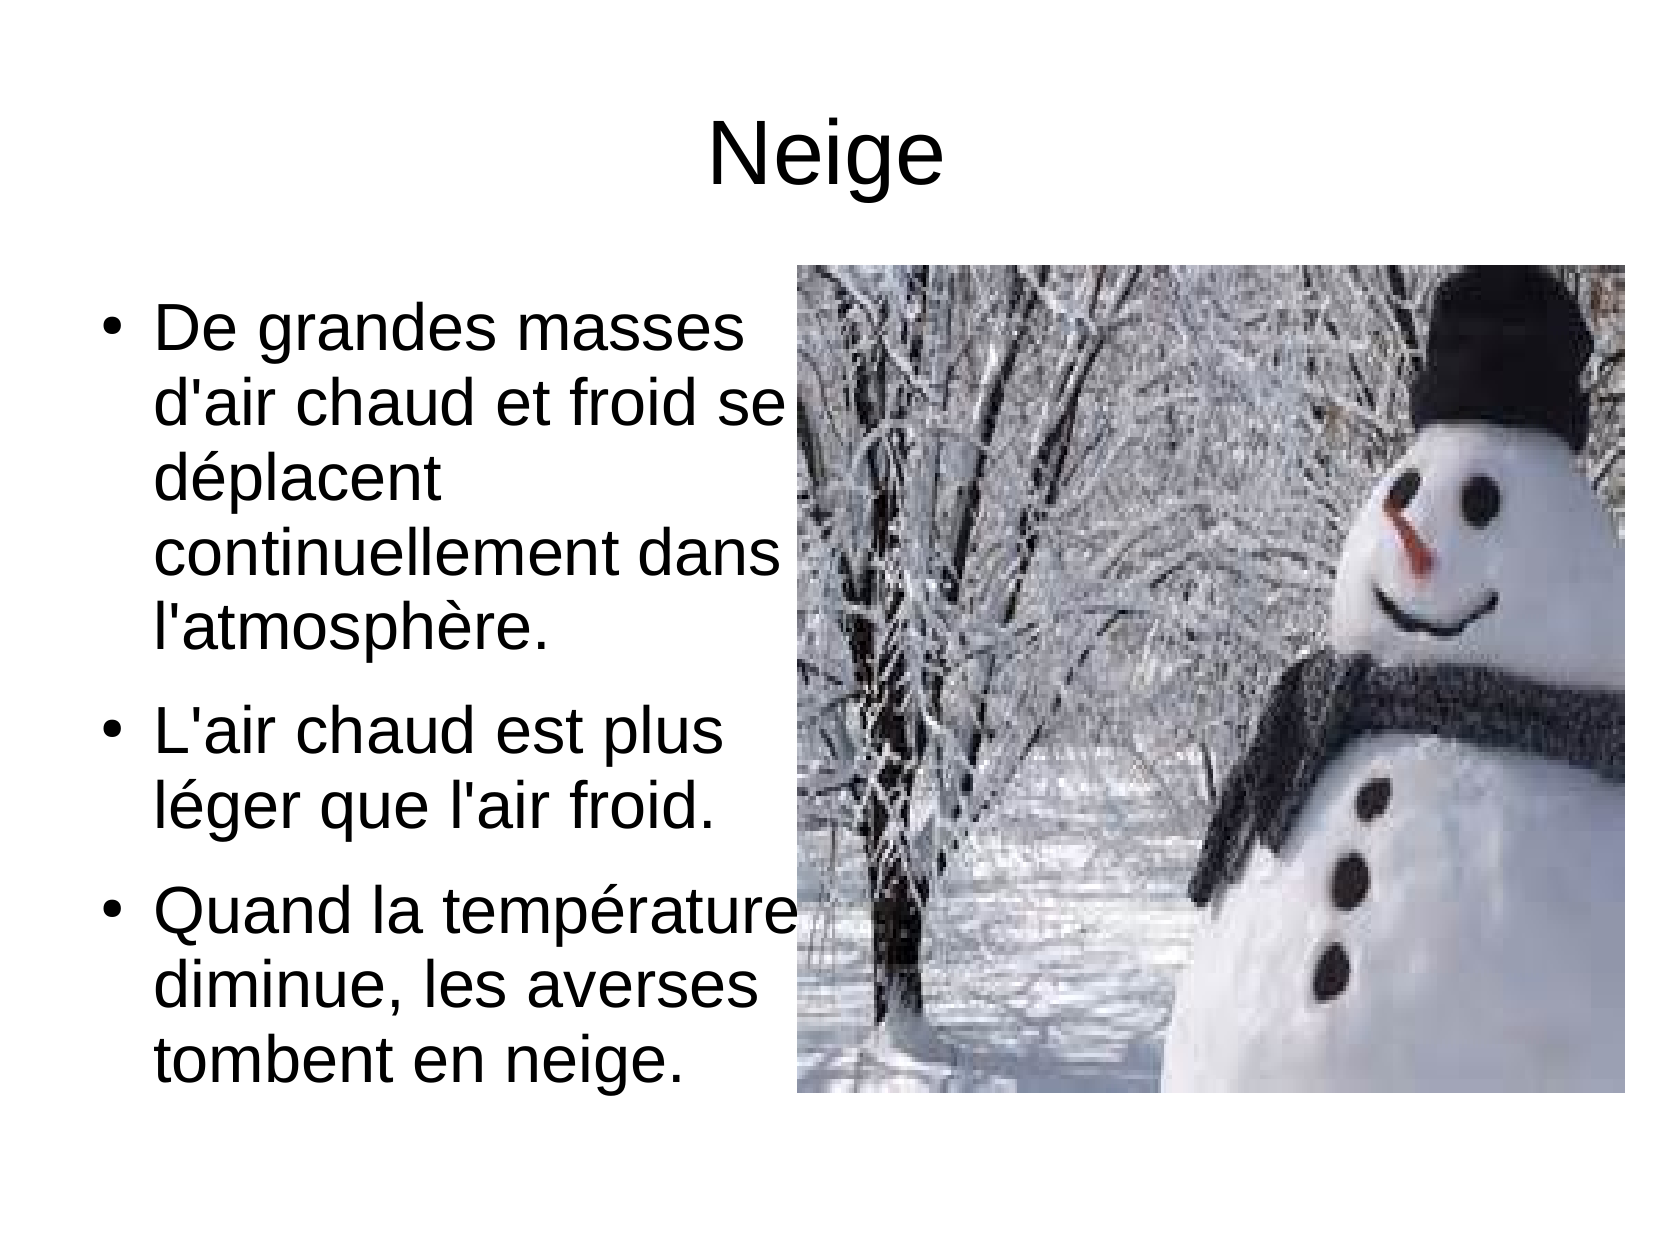

# Neige
De grandes masses d'air chaud et froid se déplacent continuellement dans l'atmosphère.
L'air chaud est plus léger que l'air froid.
Quand la température diminue, les averses tombent en neige.